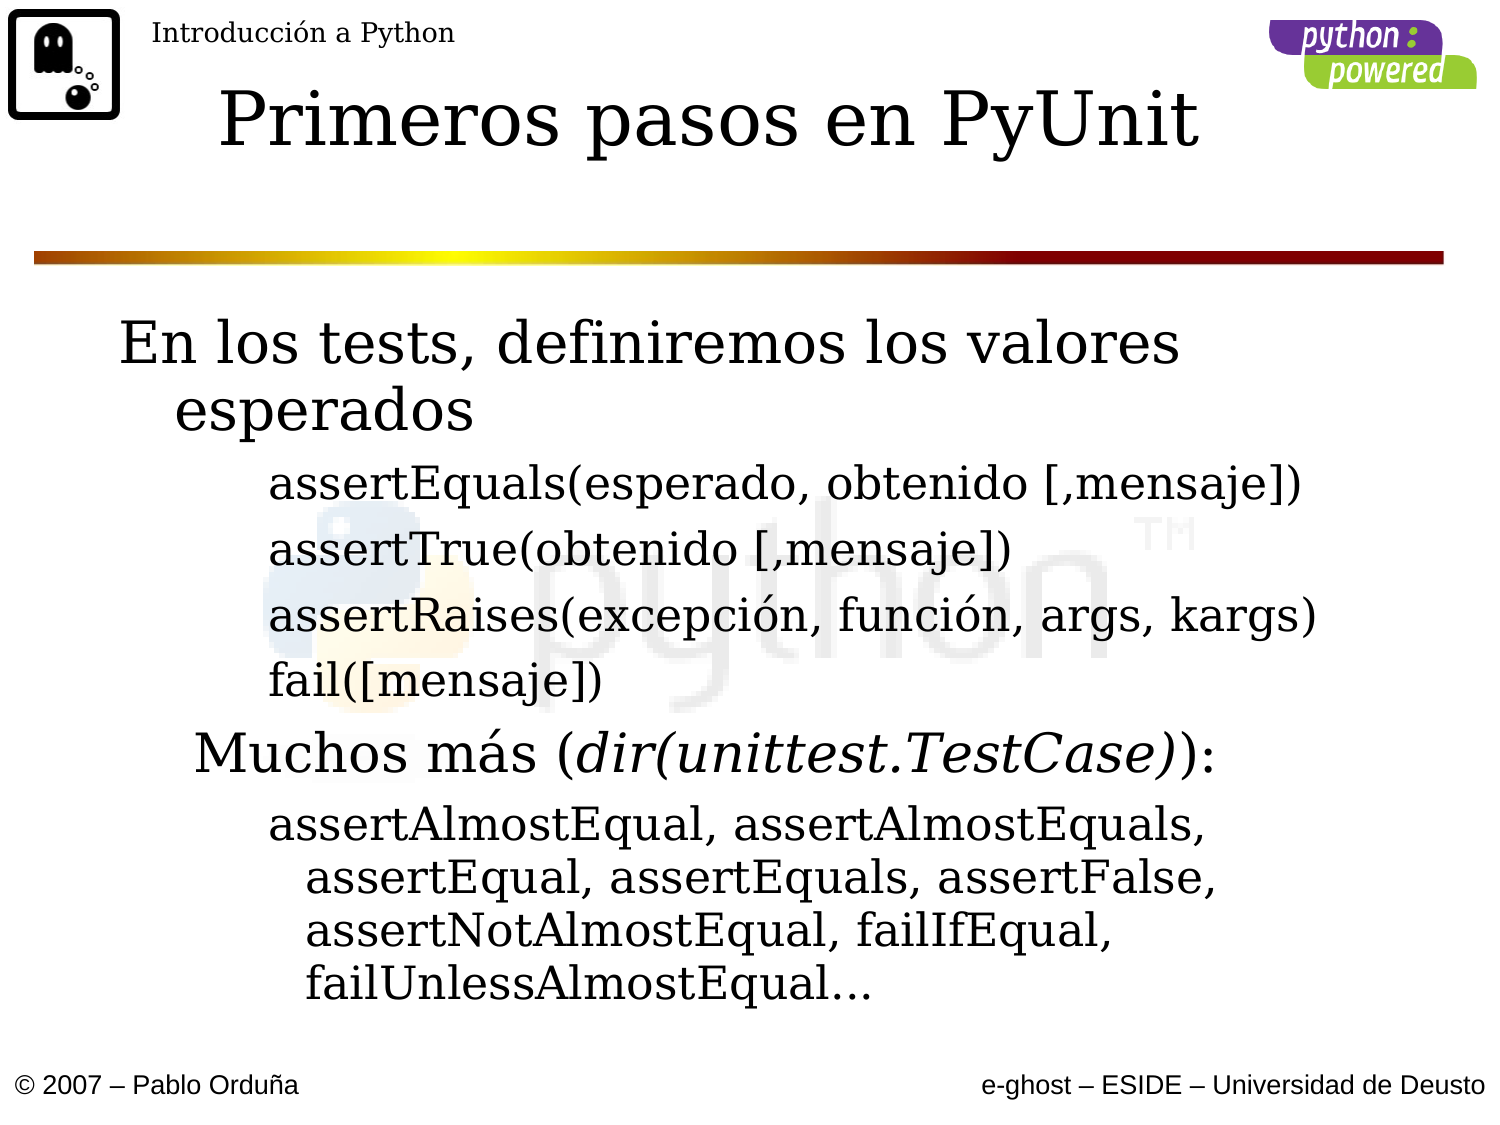

# Primeros pasos en PyUnit
En los tests, definiremos los valores esperados
assertEquals(esperado, obtenido [,mensaje])
assertTrue(obtenido [,mensaje])
assertRaises(excepción, función, args, kargs)
fail([mensaje])
Muchos más (dir(unittest.TestCase)):
assertAlmostEqual, assertAlmostEquals, assertEqual, assertEquals, assertFalse, assertNotAlmostEqual, failIfEqual, failUnlessAlmostEqual...